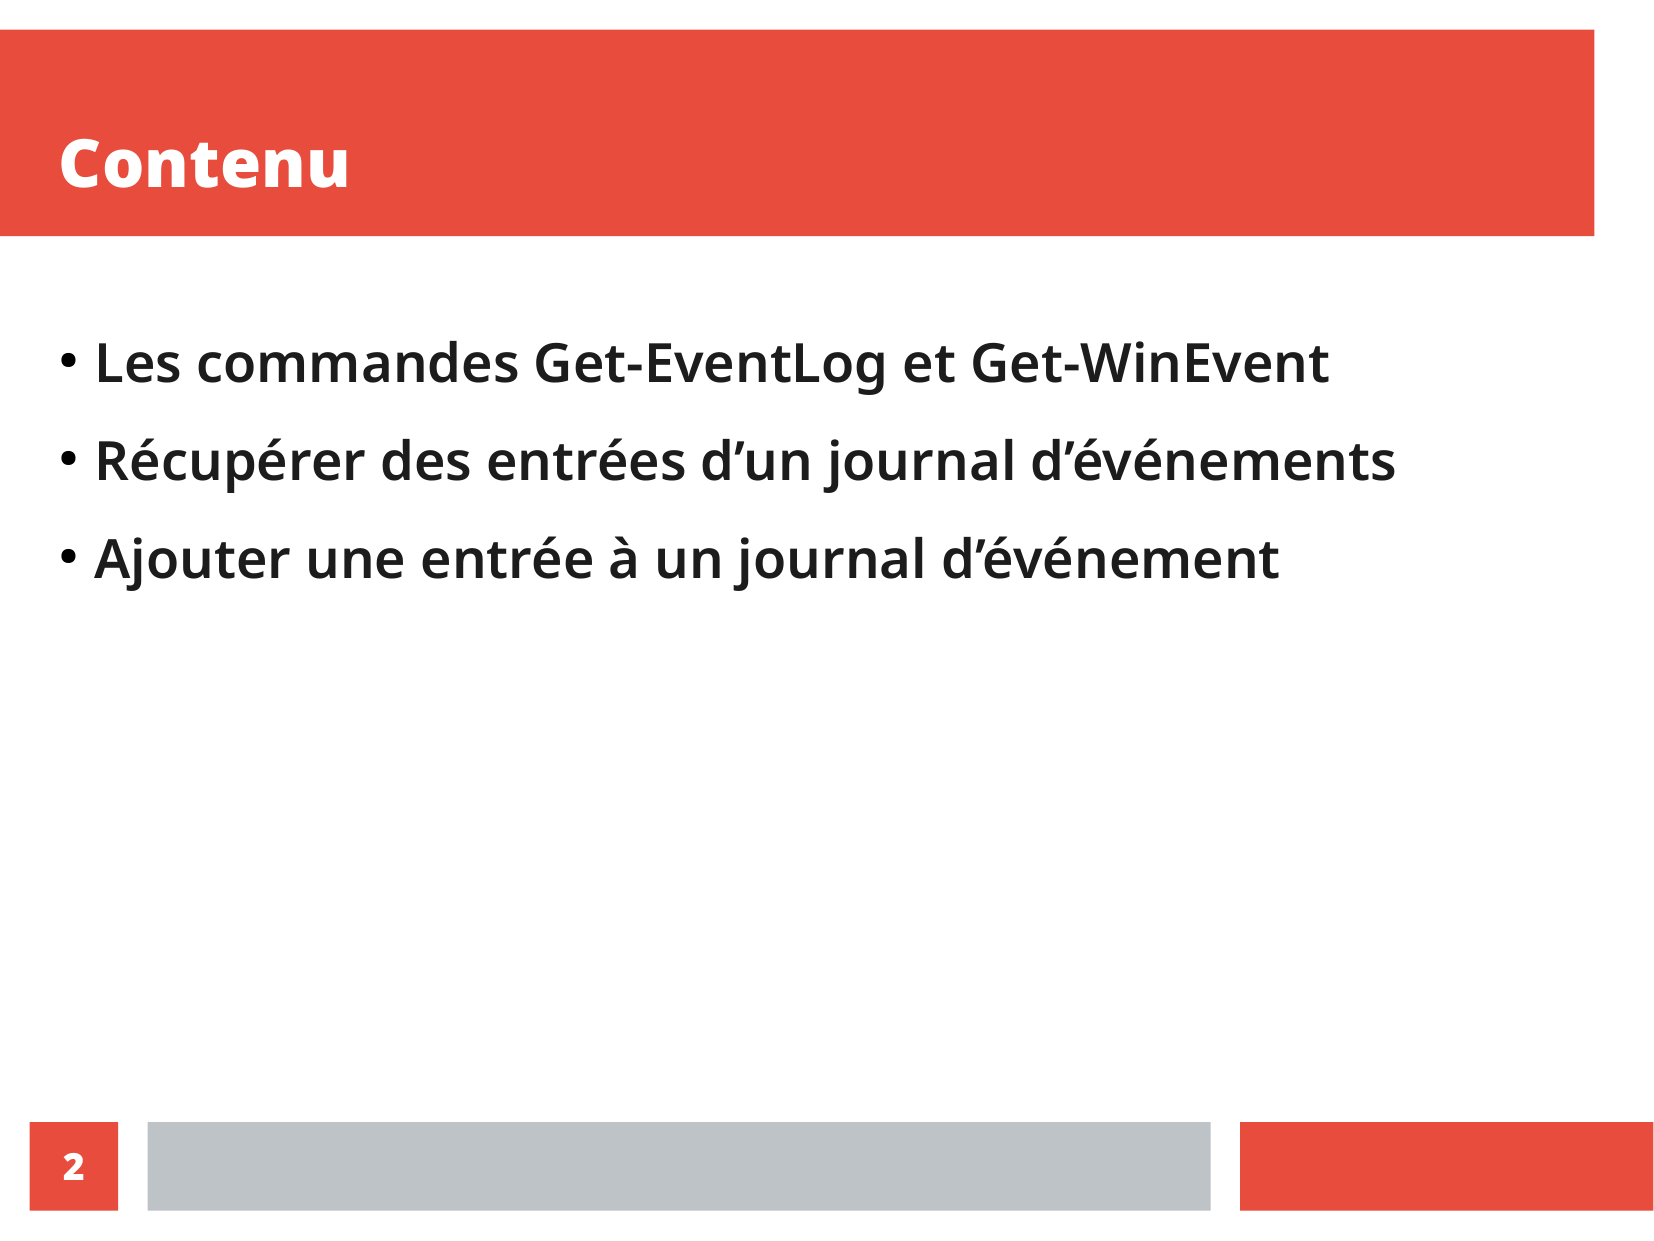

# Contenu
Les commandes Get-EventLog et Get-WinEvent
Récupérer des entrées d’un journal d’événements
Ajouter une entrée à un journal d’événement
2